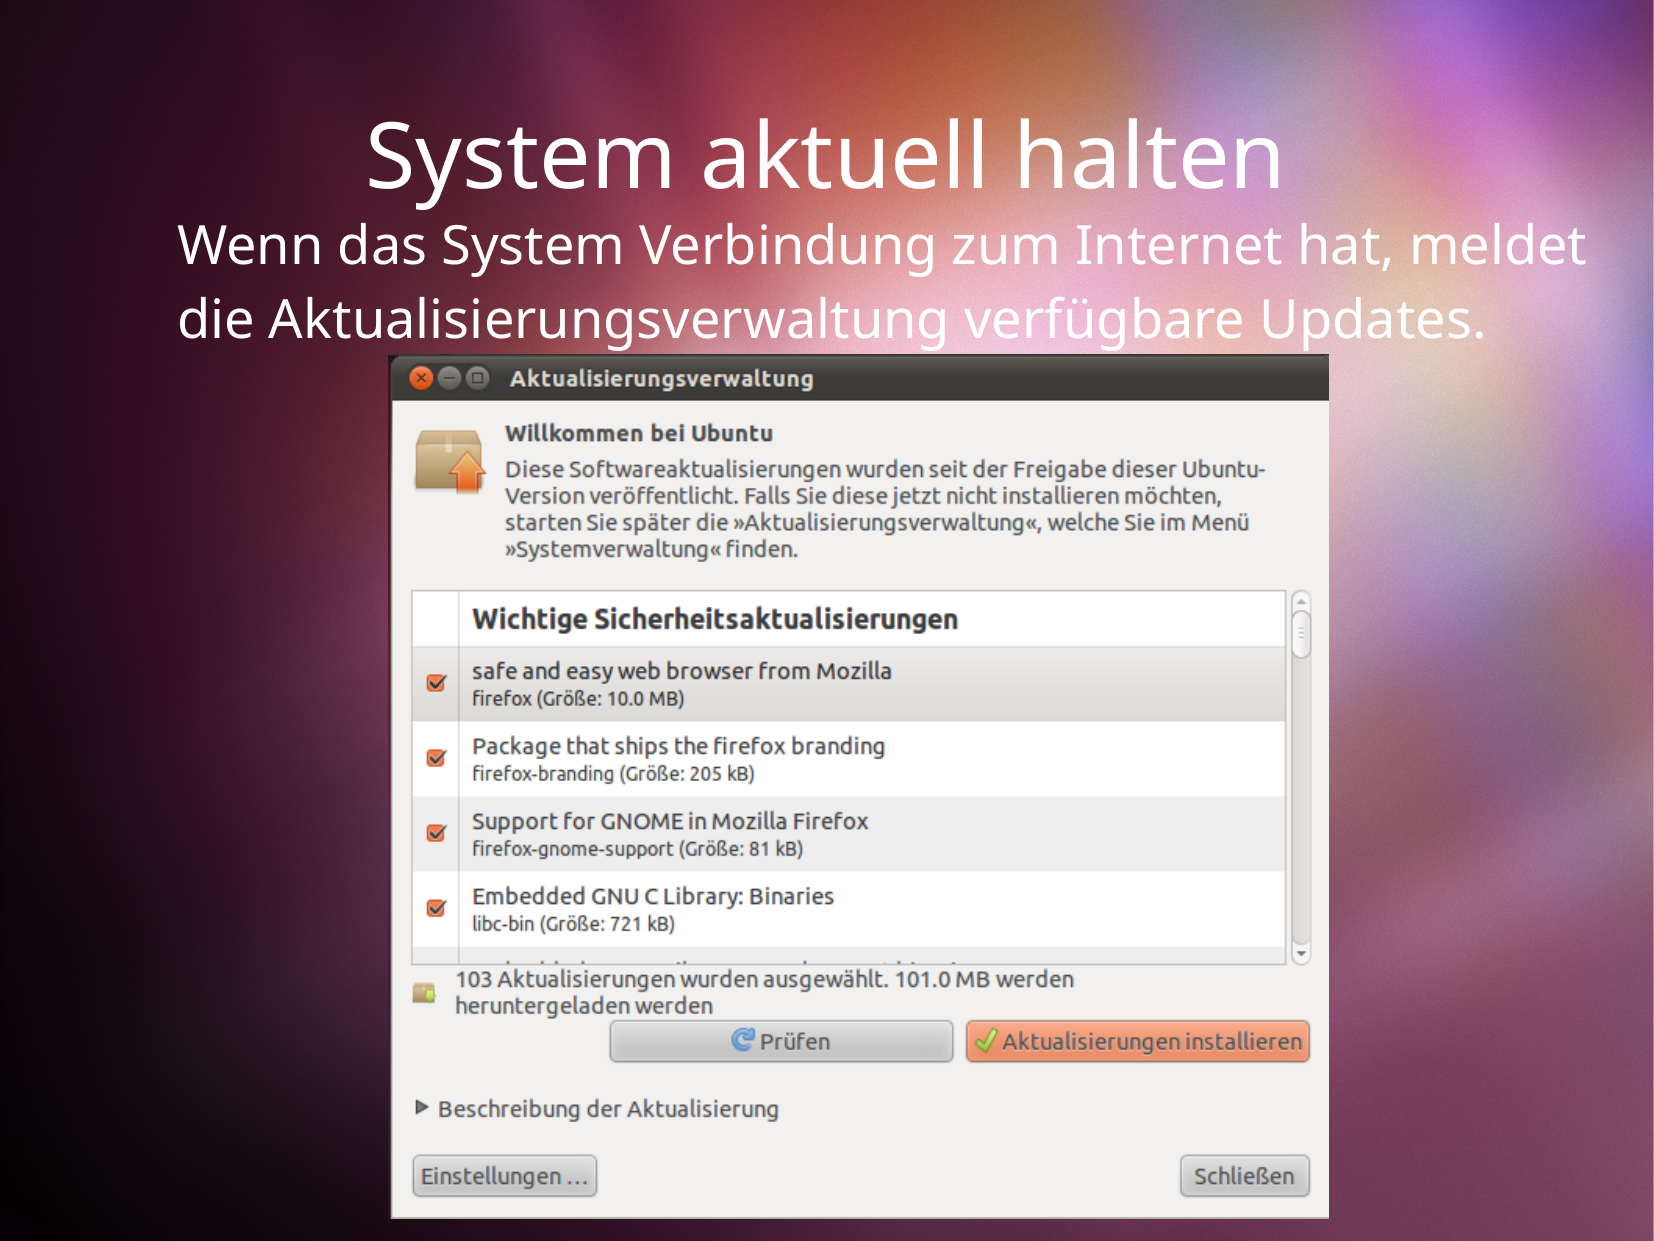

# System aktuell halten
Wenn das System Verbindung zum Internet hat, meldet die Aktualisierungsverwaltung verfügbare Updates.